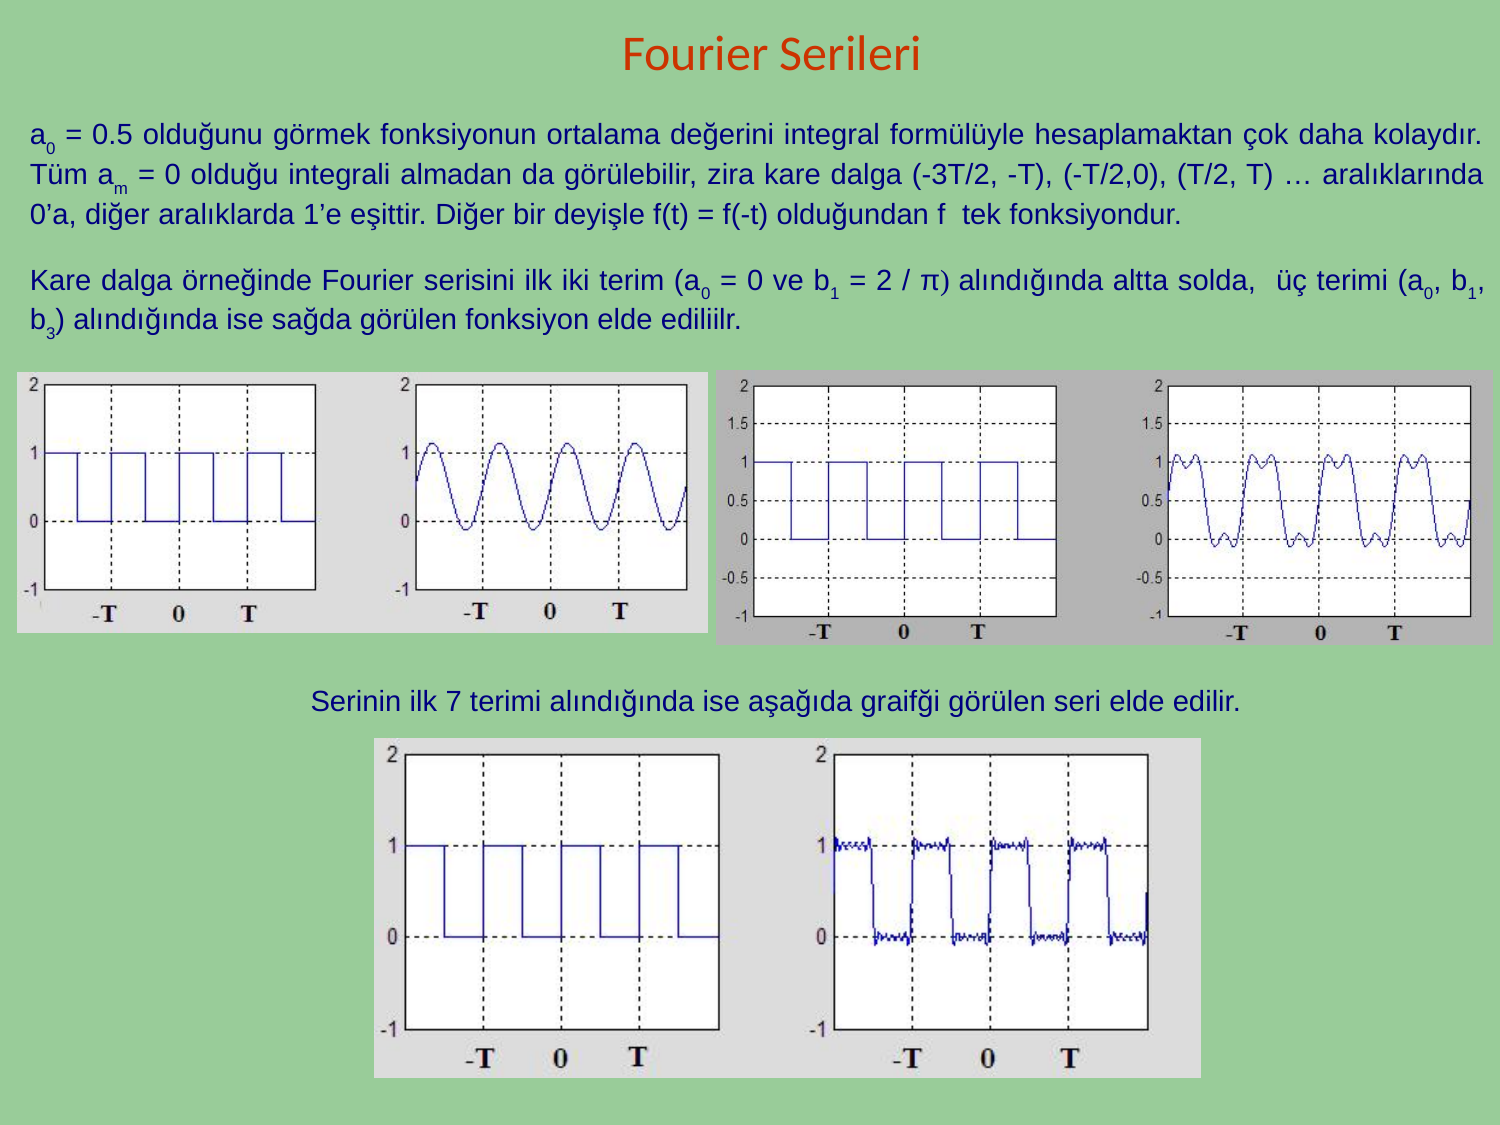

# Fourier Serileri
a0 = 0.5 olduğunu görmek fonksiyonun ortalama değerini integral formülüyle hesaplamaktan çok daha kolaydır. Tüm am = 0 olduğu integrali almadan da görülebilir, zira kare dalga (-3T/2, -T), (-T/2,0), (T/2, T) … aralıklarında 0’a, diğer aralıklarda 1’e eşittir. Diğer bir deyişle f(t) = f(-t) olduğundan f tek fonksiyondur.
Kare dalga örneğinde Fourier serisini ilk iki terim (a0 = 0 ve b1 = 2 / π) alındığında altta solda, üç terimi (a0, b1, b3) alındığında ise sağda görülen fonksiyon elde ediliilr.
Serinin ilk 7 terimi alındığında ise aşağıda graifği görülen seri elde edilir.